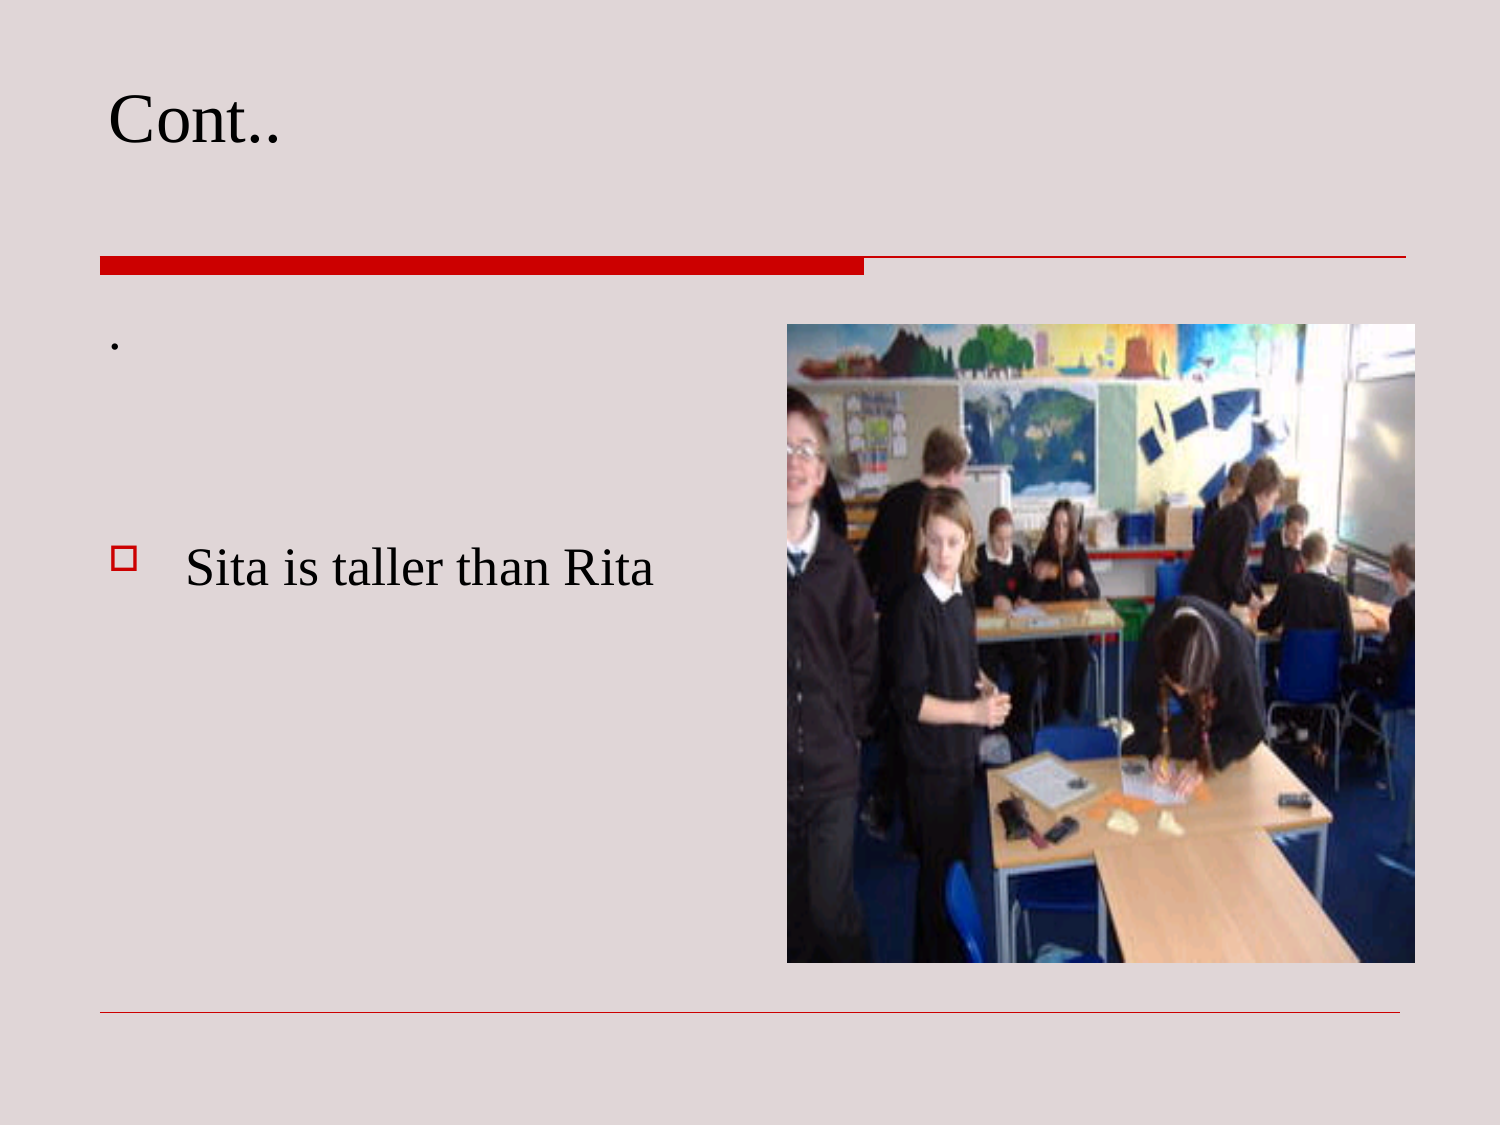

# Cont..
.
Sita is taller than Rita